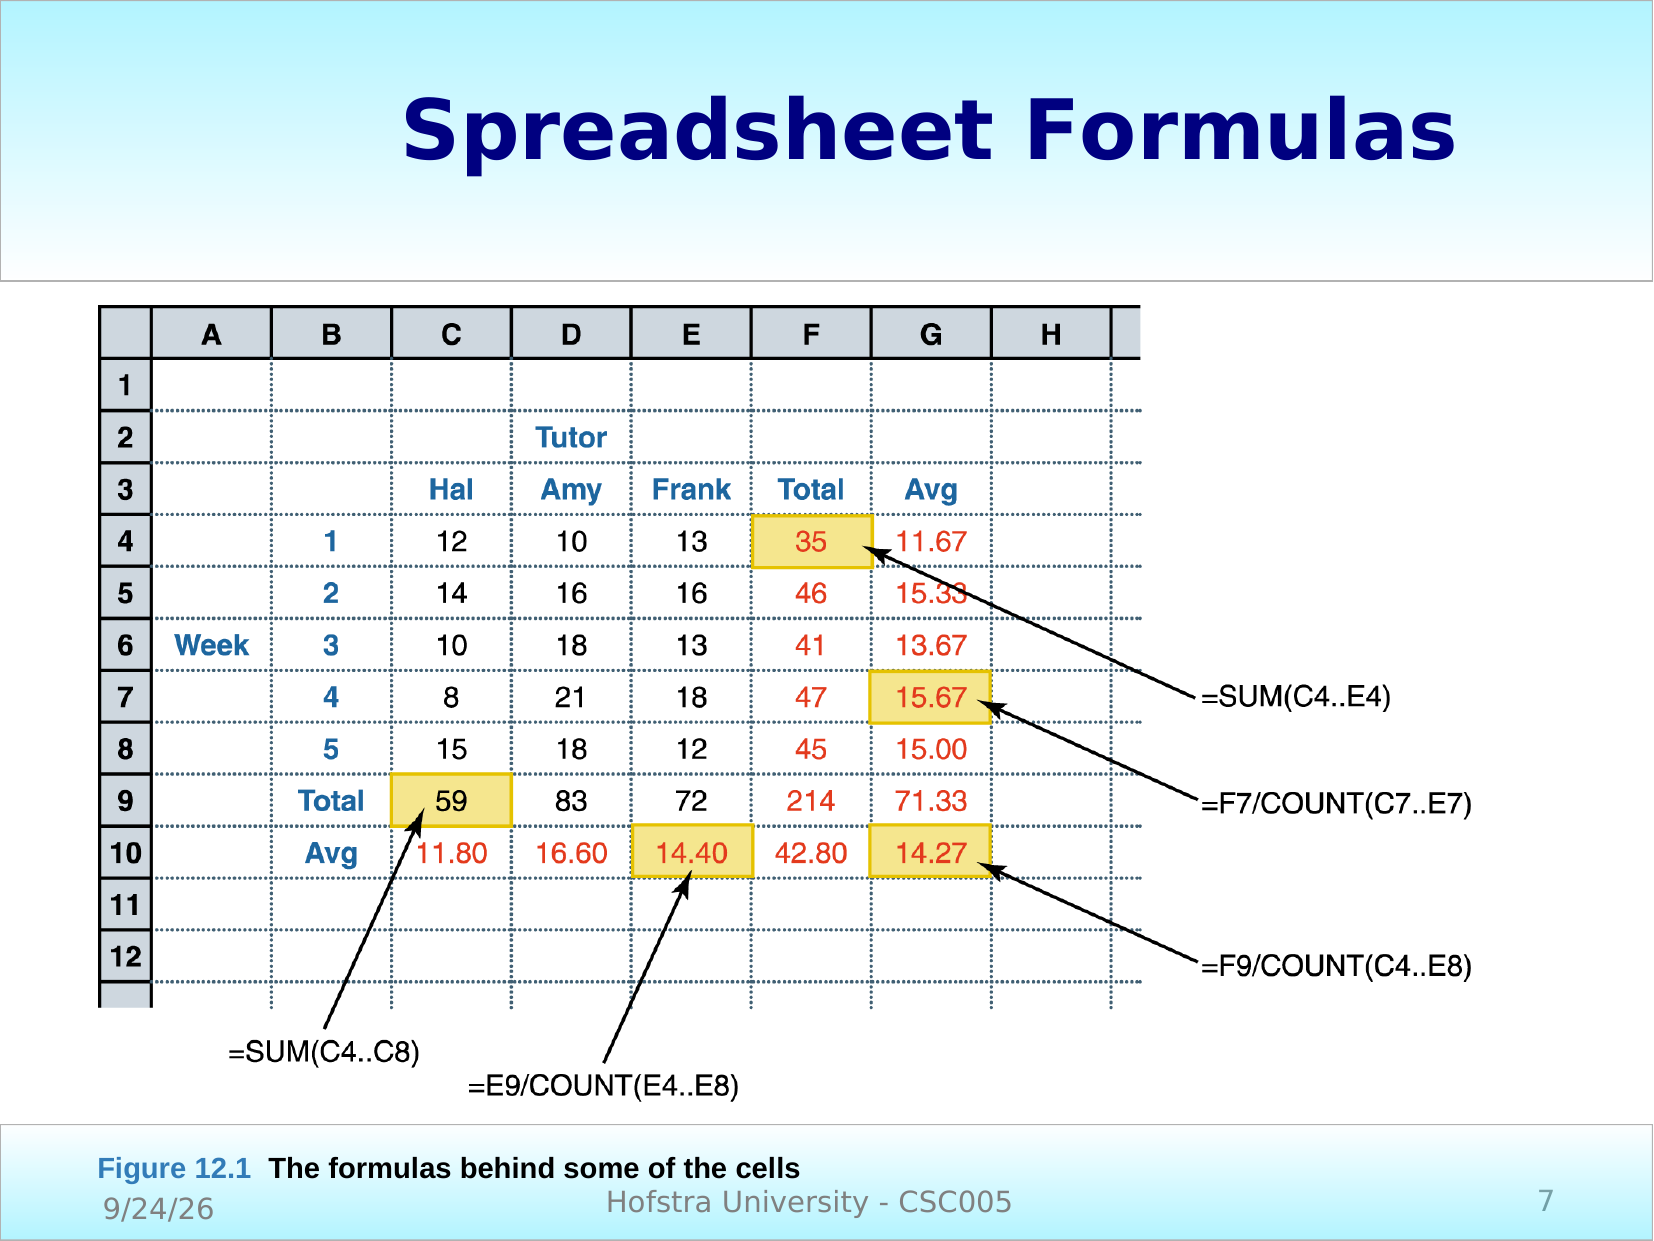

# Spreadsheet Formulas
7
Figure 12.1 The formulas behind some of the cells
Hofstra University - CSC005